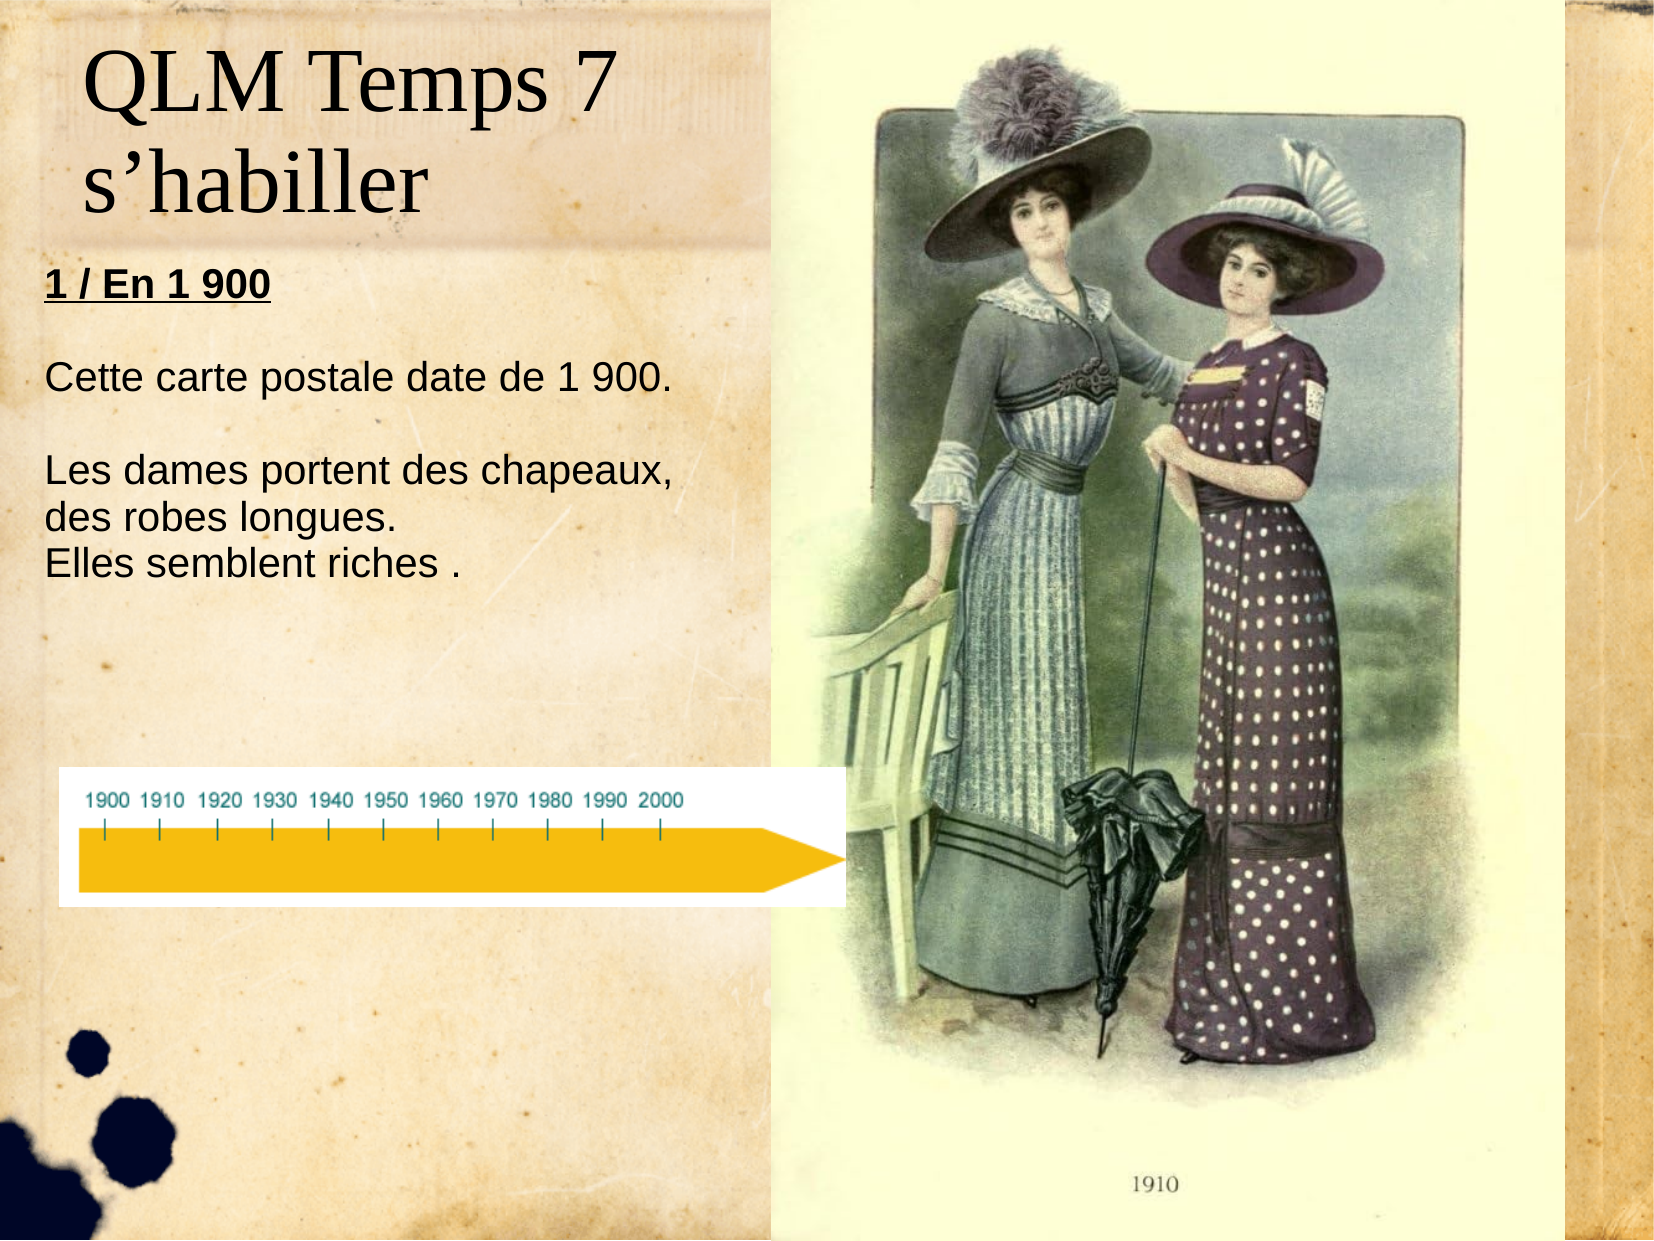

# QLM Temps 7 s’habiller
1 / En 1 900
Cette carte postale date de 1 900.
Les dames portent des chapeaux, des robes longues.
Elles semblent riches .